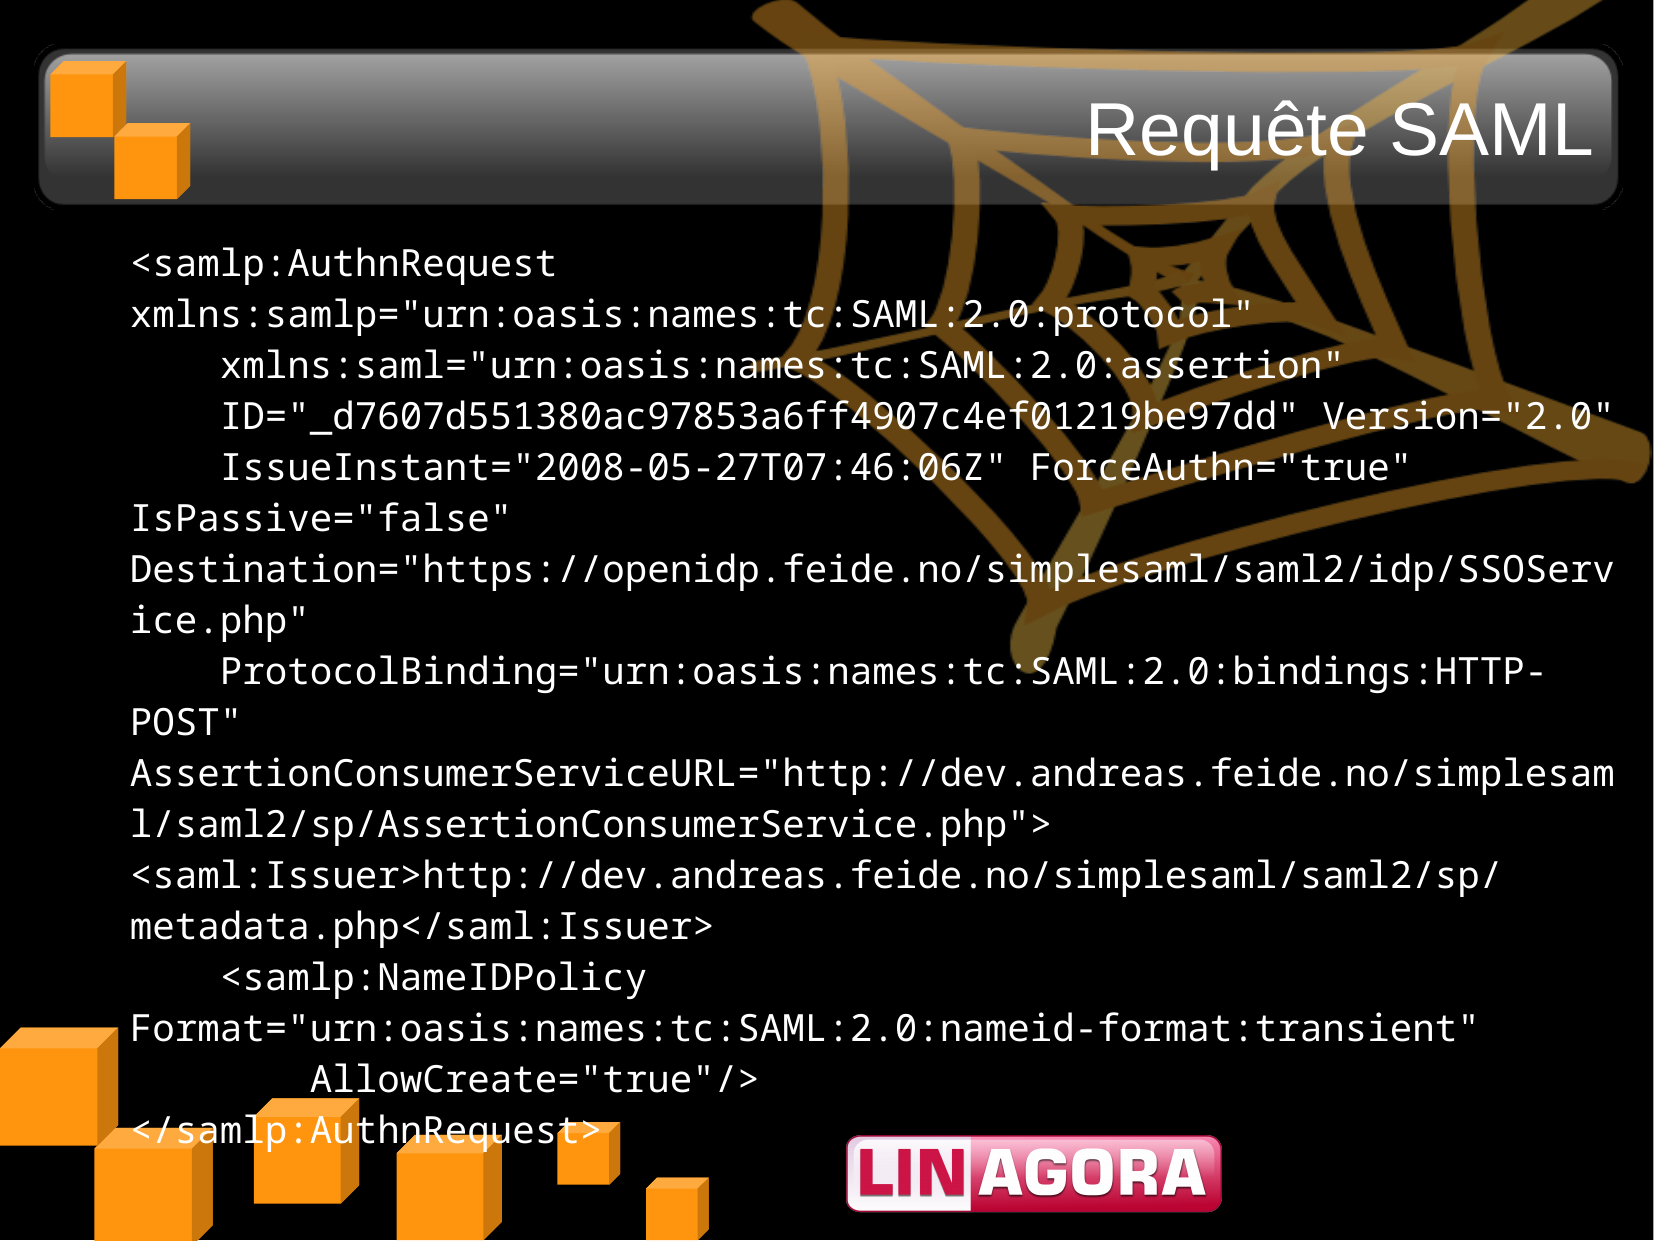

# Requête SAML
<samlp:AuthnRequest xmlns:samlp="urn:oasis:names:tc:SAML:2.0:protocol"
 xmlns:saml="urn:oasis:names:tc:SAML:2.0:assertion"
 ID="_d7607d551380ac97853a6ff4907c4ef01219be97dd" Version="2.0"
 IssueInstant="2008-05-27T07:46:06Z" ForceAuthn="true" IsPassive="false" Destination="https://openidp.feide.no/simplesaml/saml2/idp/SSOService.php"
 ProtocolBinding="urn:oasis:names:tc:SAML:2.0:bindings:HTTP-POST" AssertionConsumerServiceURL="http://dev.andreas.feide.no/simplesaml/saml2/sp/AssertionConsumerService.php">
<saml:Issuer>http://dev.andreas.feide.no/simplesaml/saml2/sp/metadata.php</saml:Issuer>
 <samlp:NameIDPolicy Format="urn:oasis:names:tc:SAML:2.0:nameid-format:transient"
 AllowCreate="true"/>
</samlp:AuthnRequest>